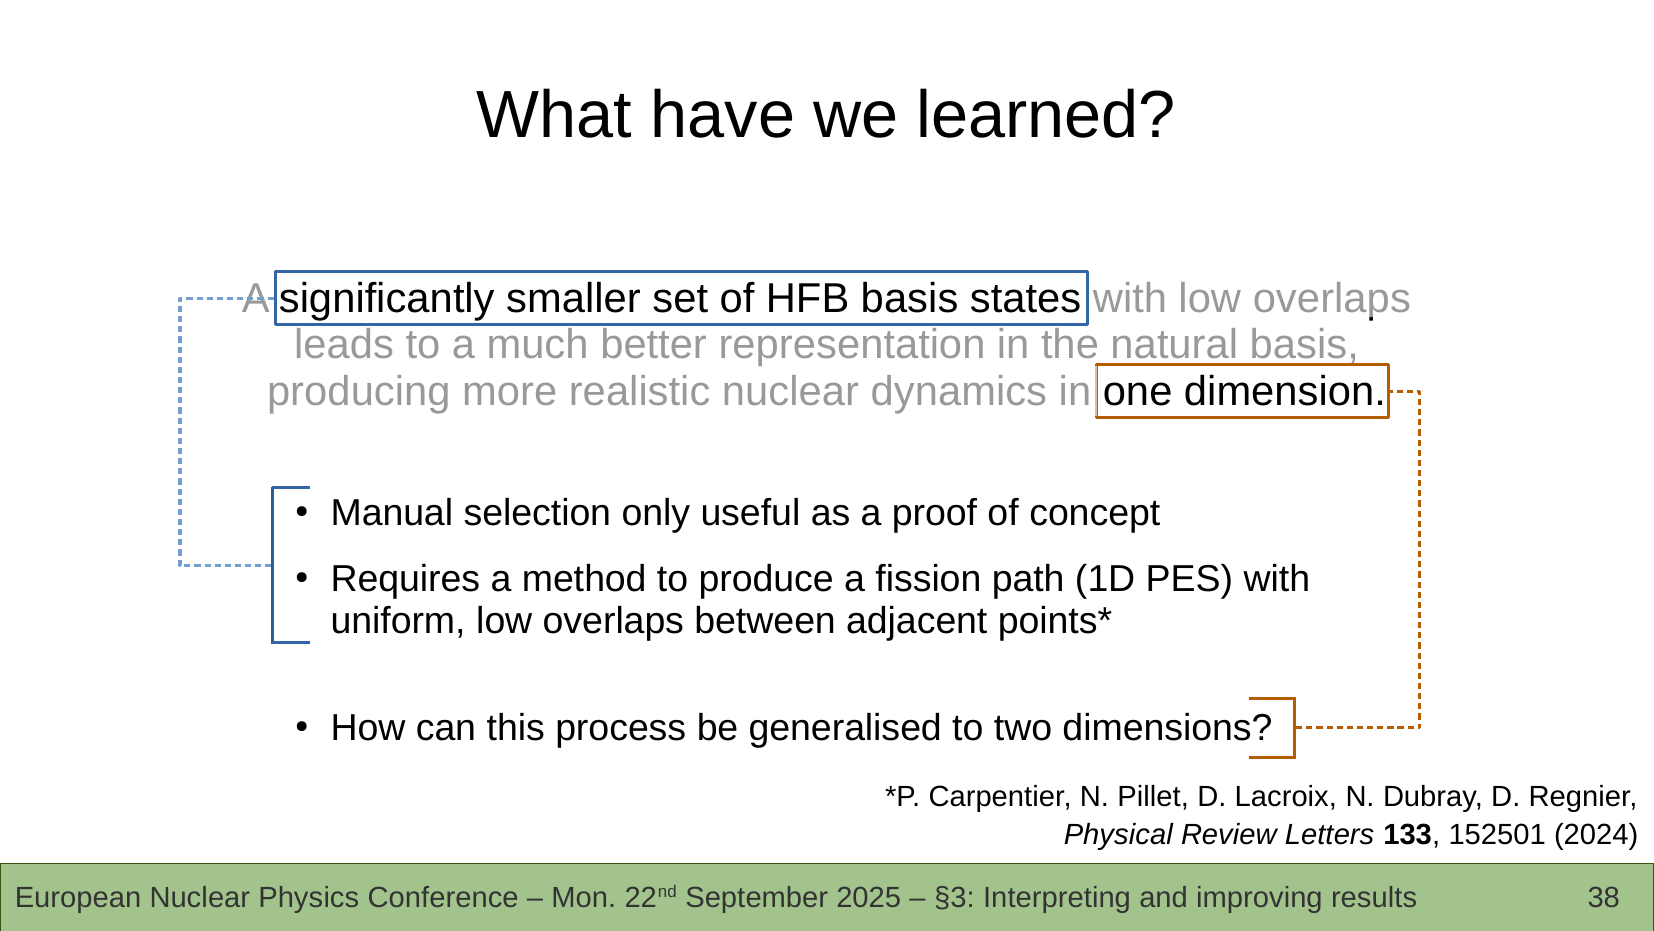

# What have we learned?
A significantly smaller set of HFB basis states with low overlaps leads to a much better representation in the natural basis, producing more realistic nuclear dynamics in one dimension.
Manual selection only useful as a proof of concept
Requires a method to produce a fission path (1D PES) with uniform, low overlaps between adjacent points*
How can this process be generalised to two dimensions?
*P. Carpentier, N. Pillet, D. Lacroix, N. Dubray, D. Regnier,
Physical Review Letters 133, 152501 (2024)
European Nuclear Physics Conference – Mon. 22nd September 2025 – §3: Interpreting and improving results